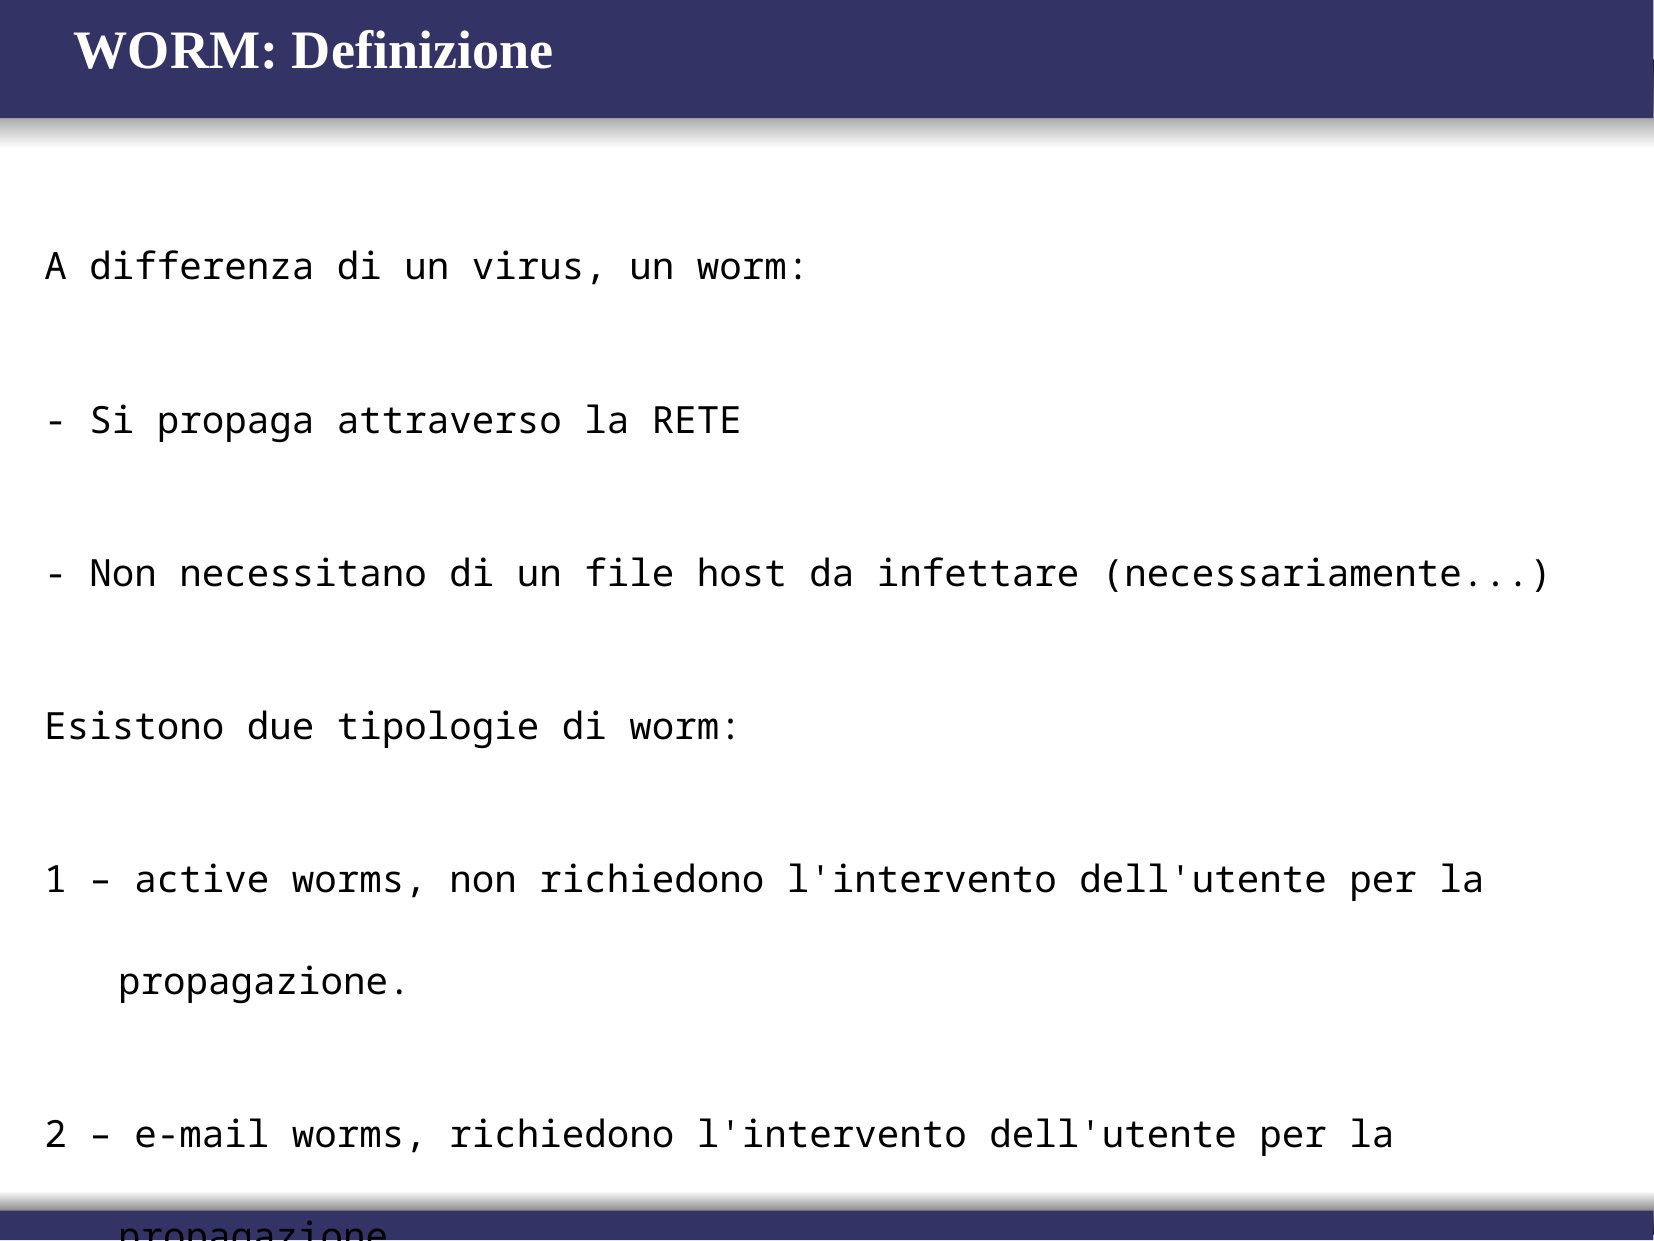

WORM: Definizione
A differenza di un virus, un worm:
- Si propaga attraverso la RETE
- Non necessitano di un file host da infettare (necessariamente...)
Esistono due tipologie di worm:
1 – active worms, non richiedono l'intervento dell'utente per la
	propagazione.
2 – e-mail worms, richiedono l'intervento dell'utente per la
	propagazione